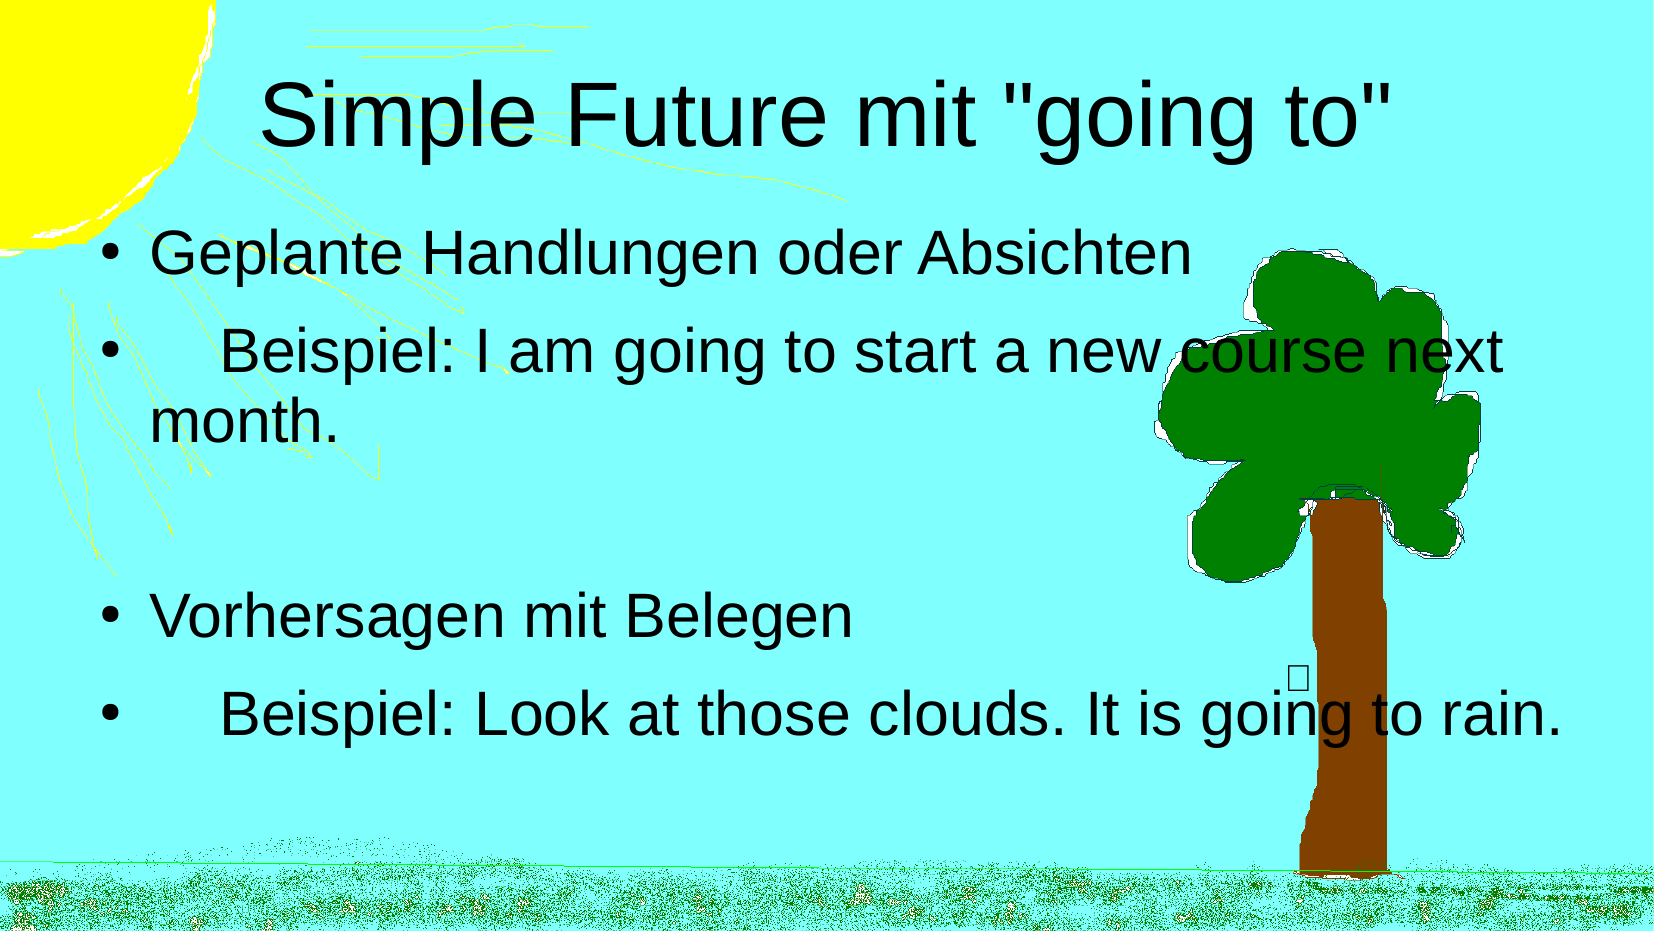

# Simple Future mit "going to"
Geplante Handlungen oder Absichten
 Beispiel: I am going to start a new course next month.
Vorhersagen mit Belegen
 Beispiel: Look at those clouds. It is going to rain.
🦅